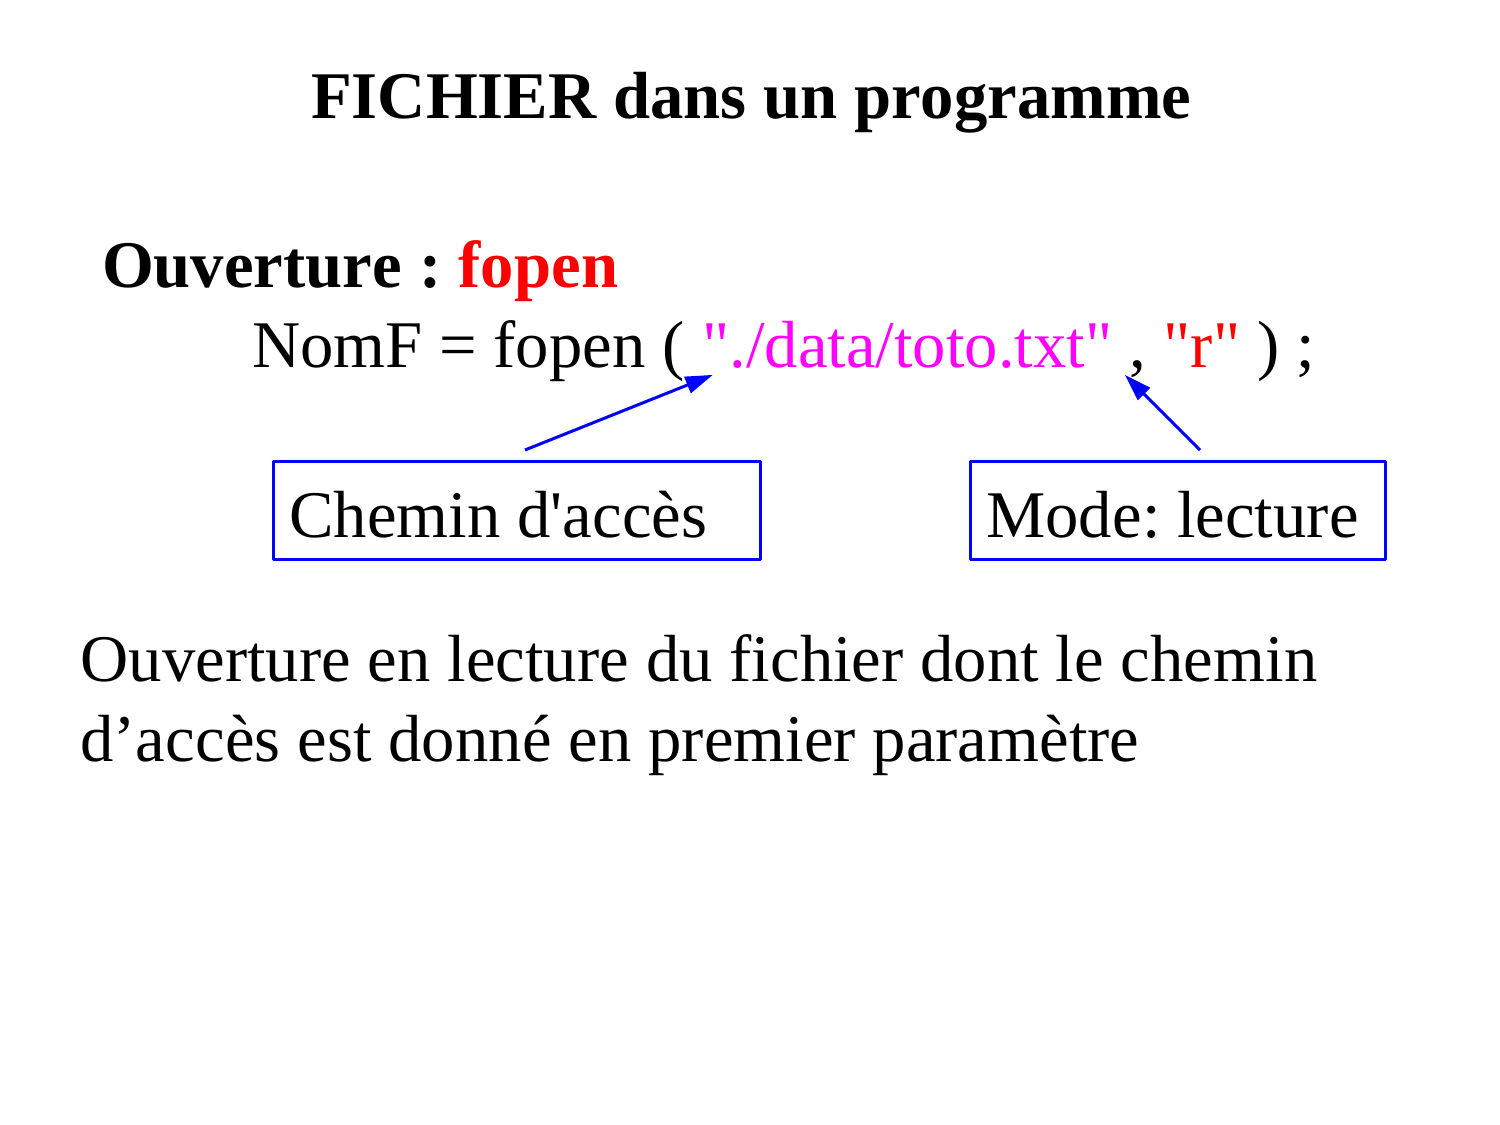

FICHIER dans un programme
Ouverture : fopen
	NomF = fopen ( "./data/toto.txt" , "r" ) ;
Chemin d'accès
Mode: lecture
Ouverture en lecture du fichier dont le chemin
d’accès est donné en premier paramètre